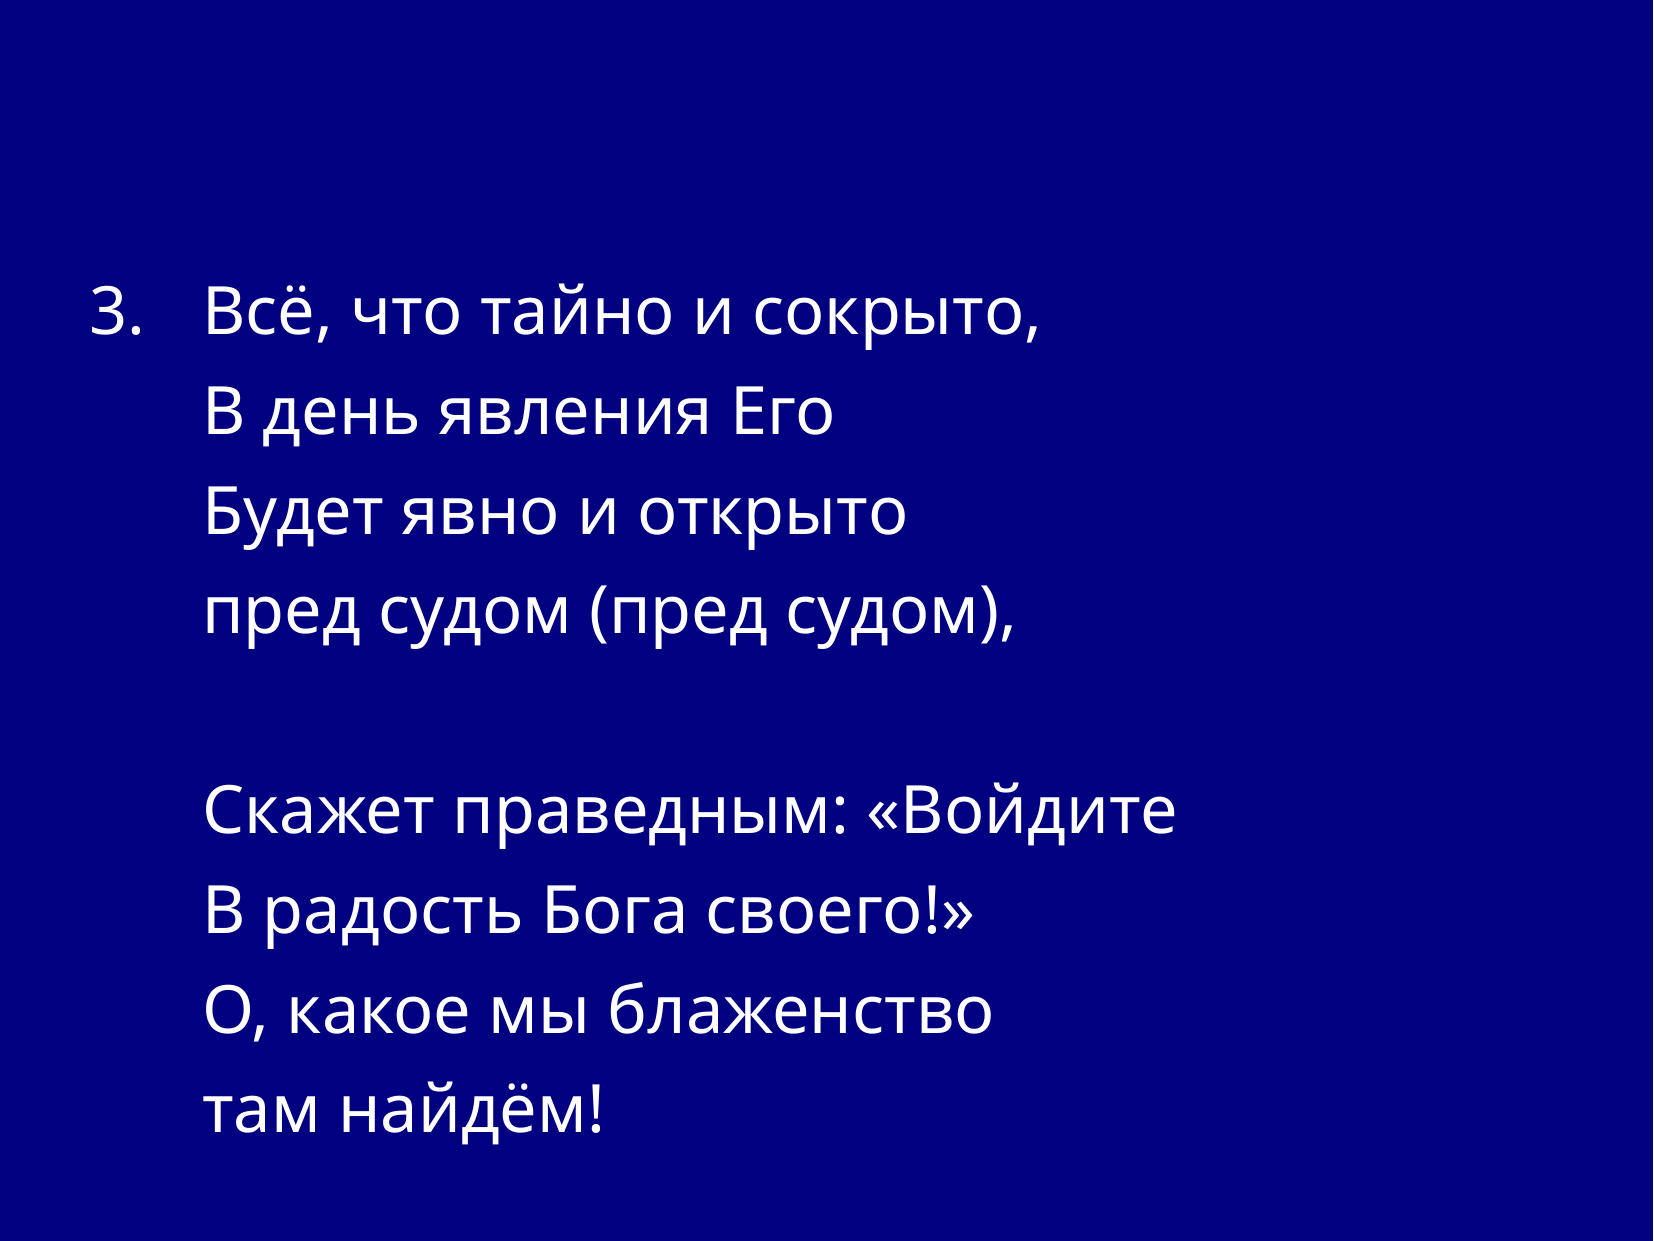

3.	Всё, что тайно и сокрыто,
	В день явления Его
	Будет явно и открыто
	пред судом (пред судом),
	Скажет праведным: «Войдите
	В радость Бога своего!»
	О, какое мы блаженство
	там найдём!